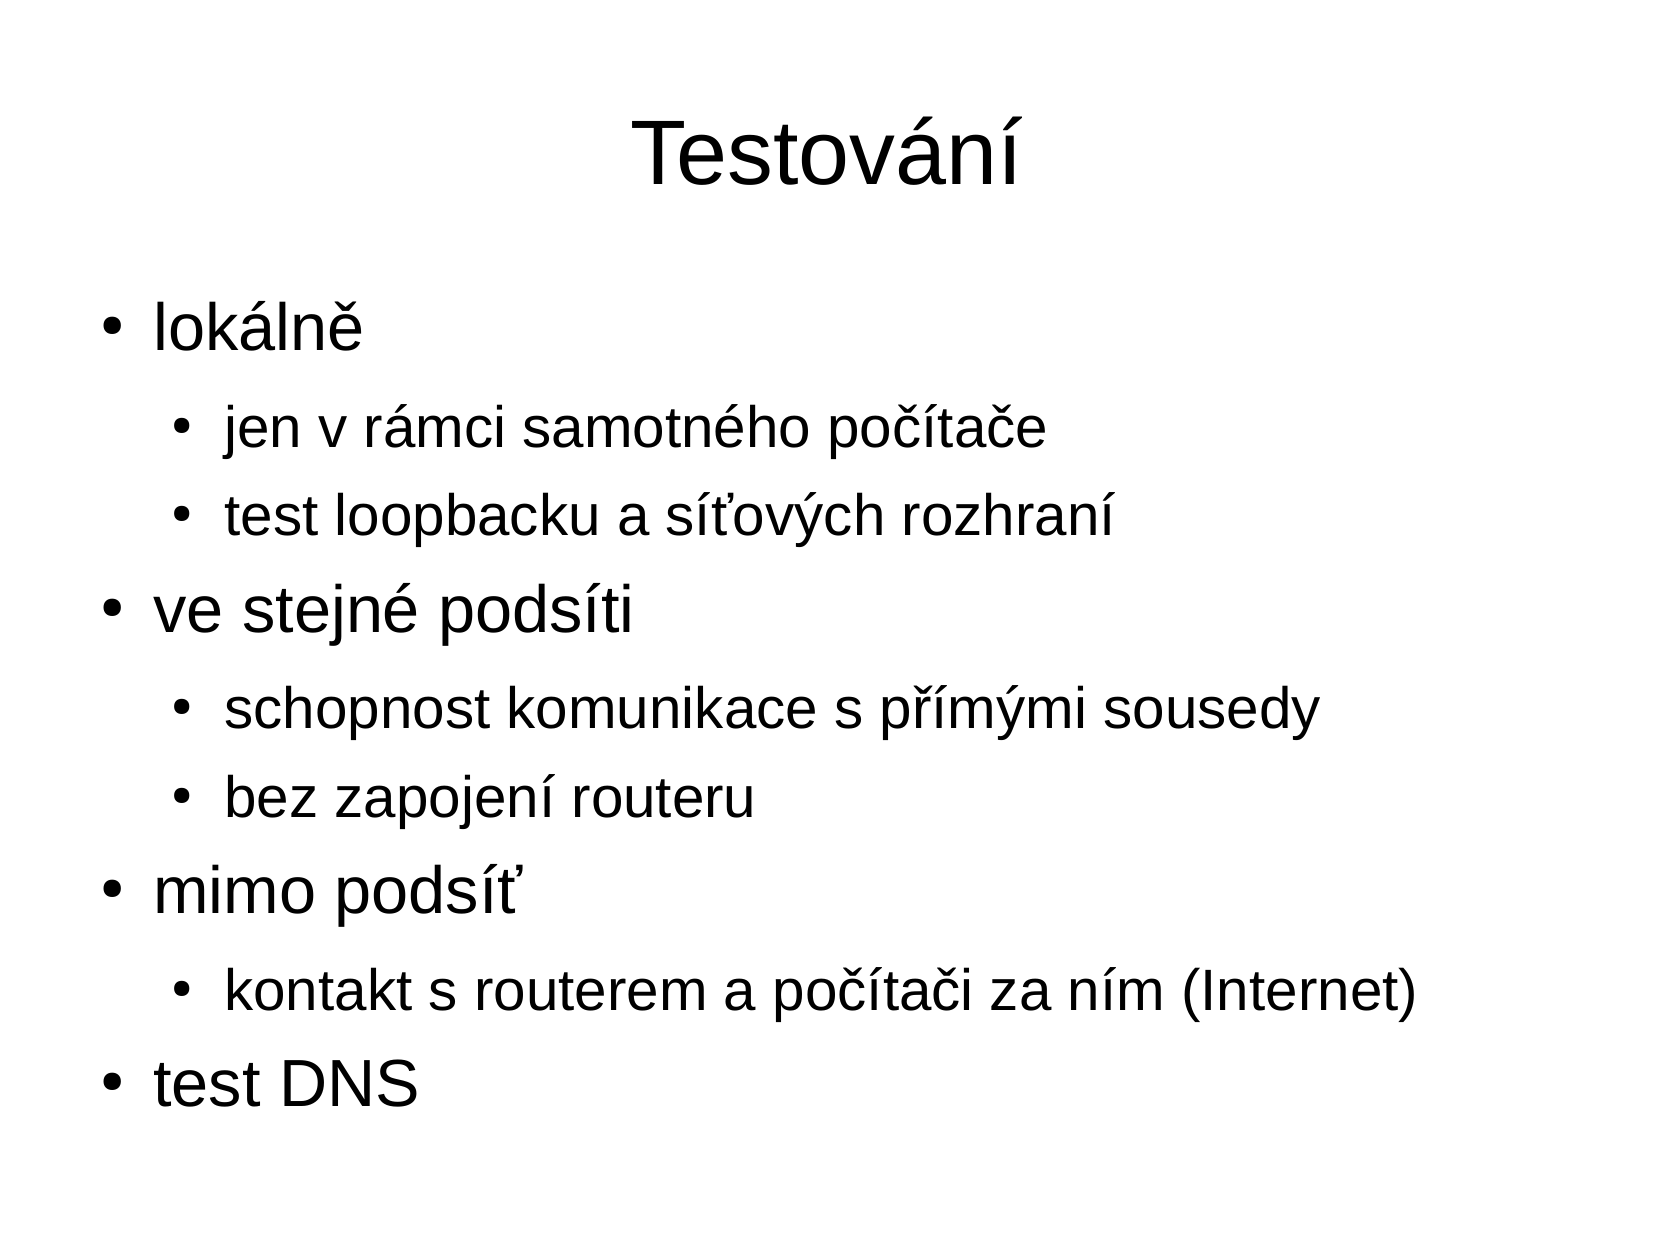

# Testování
lokálně
jen v rámci samotného počítače
test loopbacku a síťových rozhraní
ve stejné podsíti
schopnost komunikace s přímými sousedy
bez zapojení routeru
mimo podsíť
kontakt s routerem a počítači za ním (Internet)
test DNS